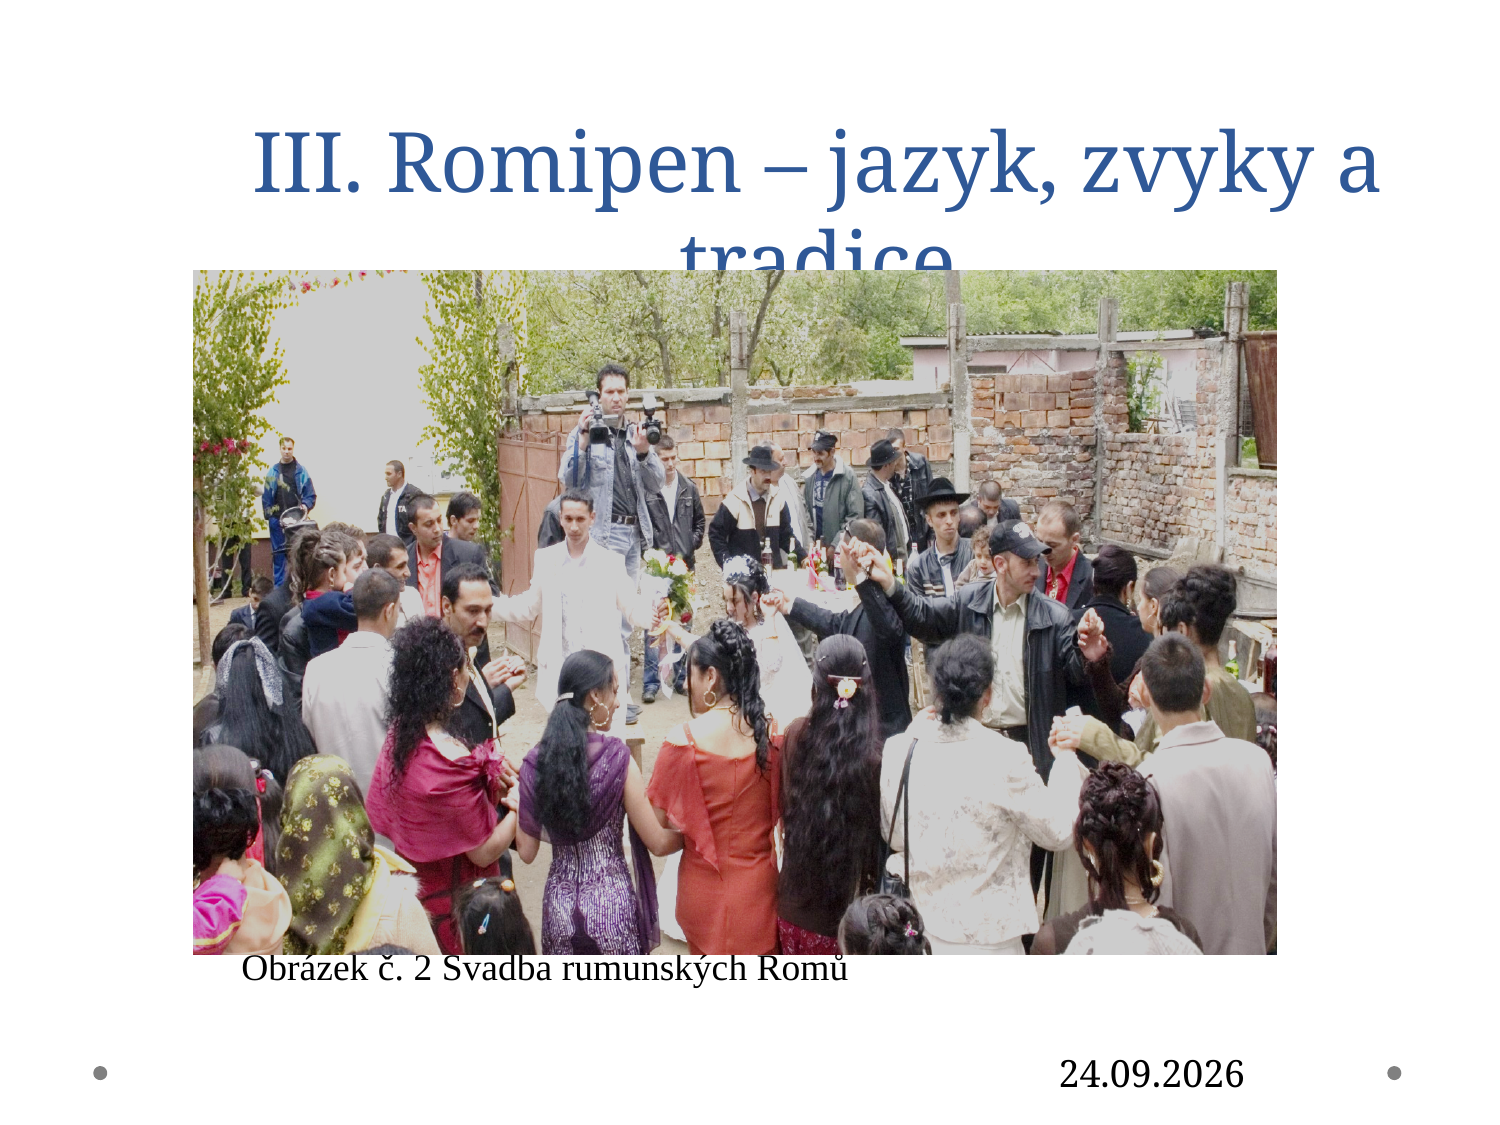

# III. Romipen – jazyk, zvyky a tradice
 Obrázek č. 2 Svadba rumunských Romů